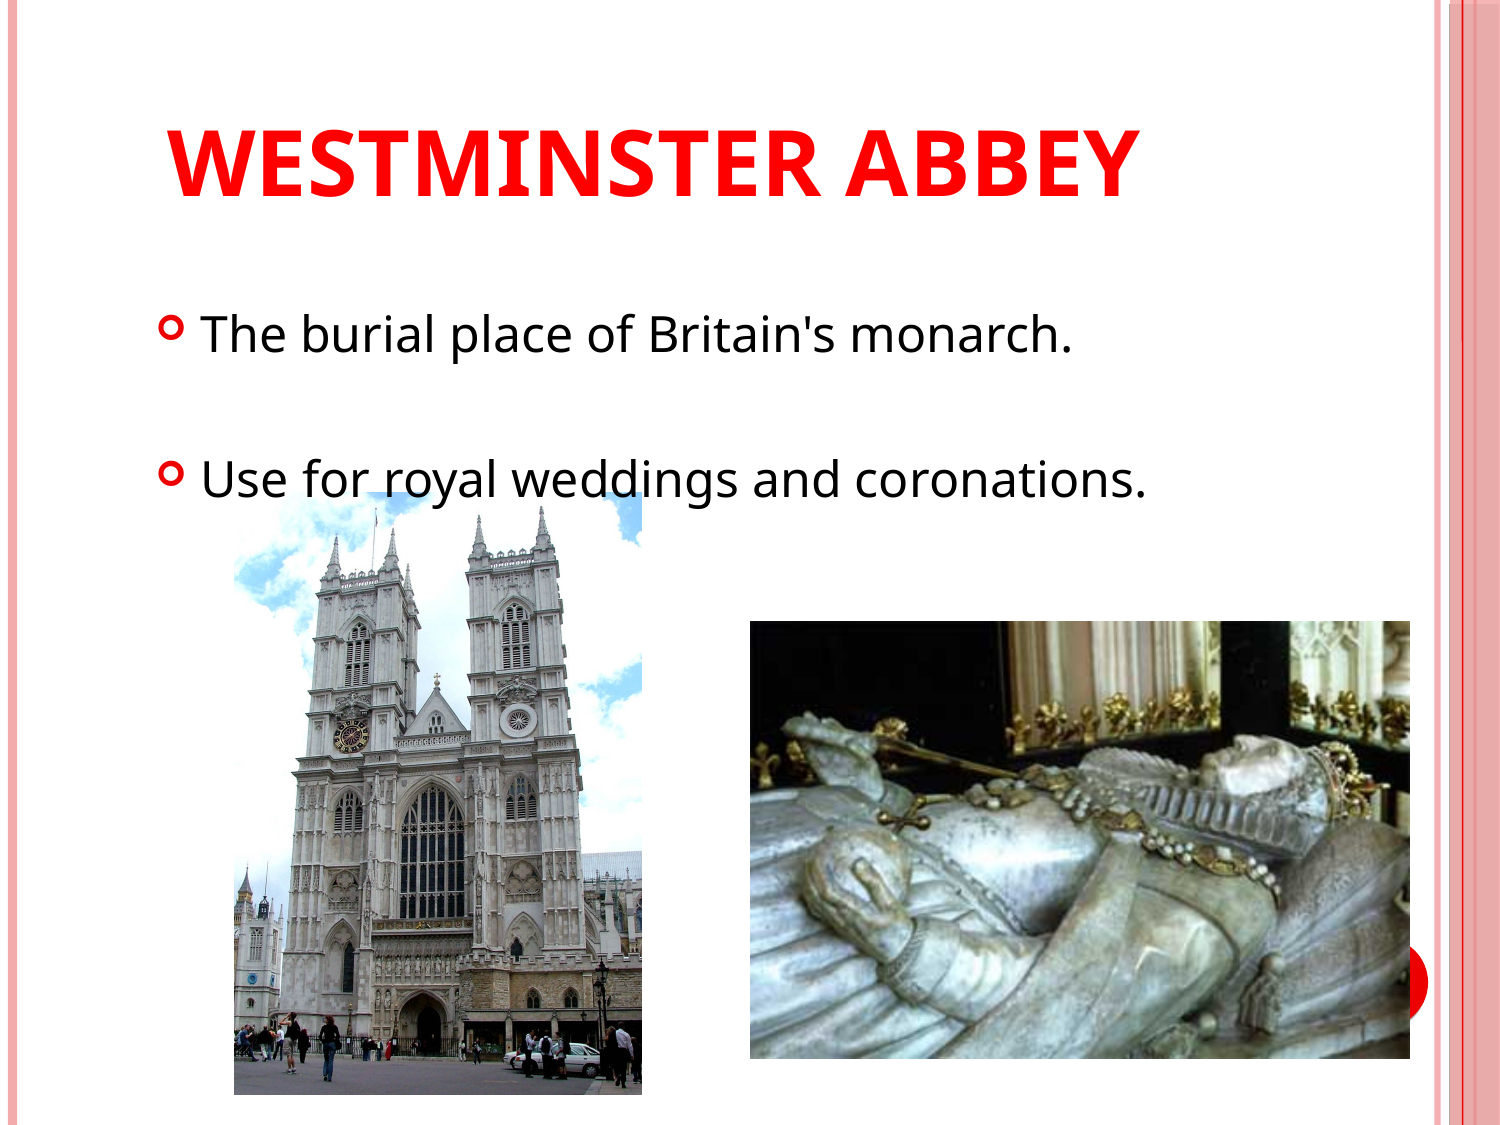

# WESTMINSTER ABBEY
The burial place of Britain's monarch.
Use for royal weddings and coronations.